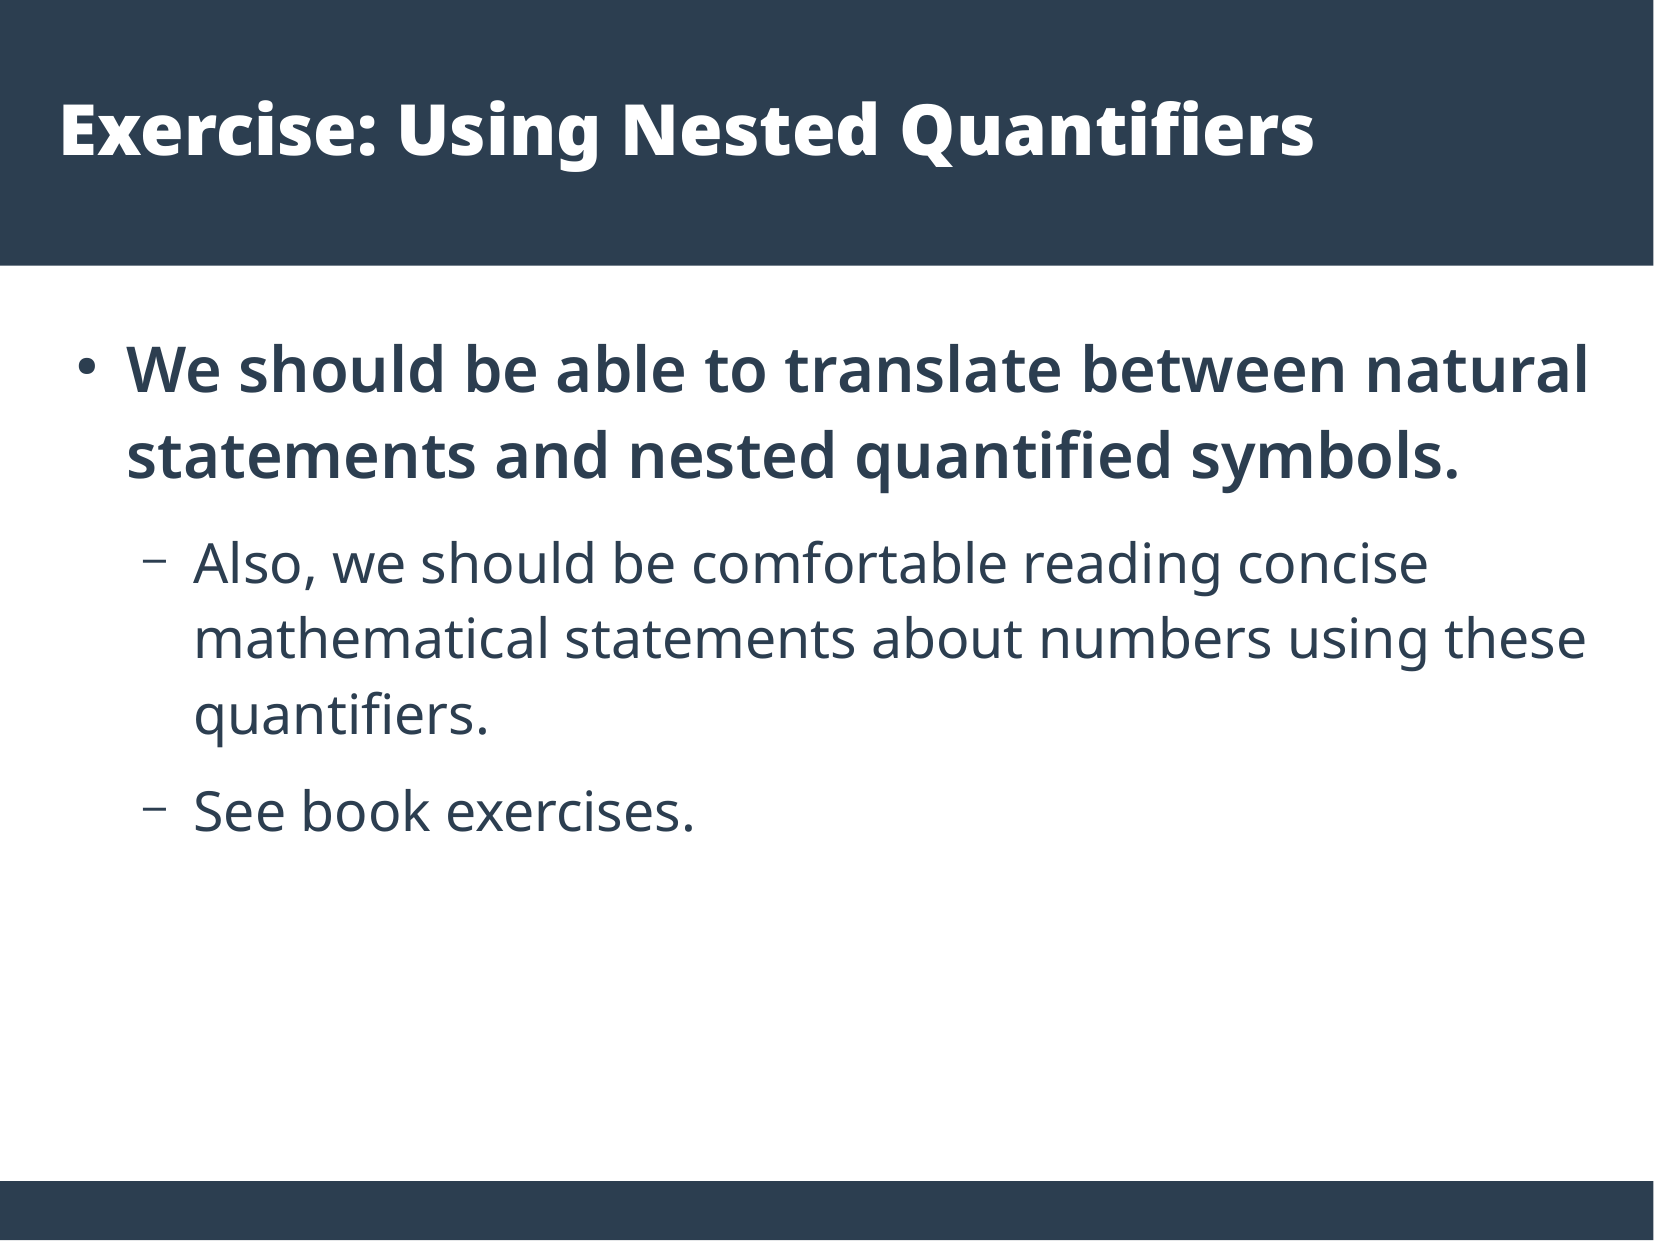

# Exercise: Using Nested Quantifiers
We should be able to translate between natural statements and nested quantified symbols.
Also, we should be comfortable reading concise mathematical statements about numbers using these quantifiers.
See book exercises.